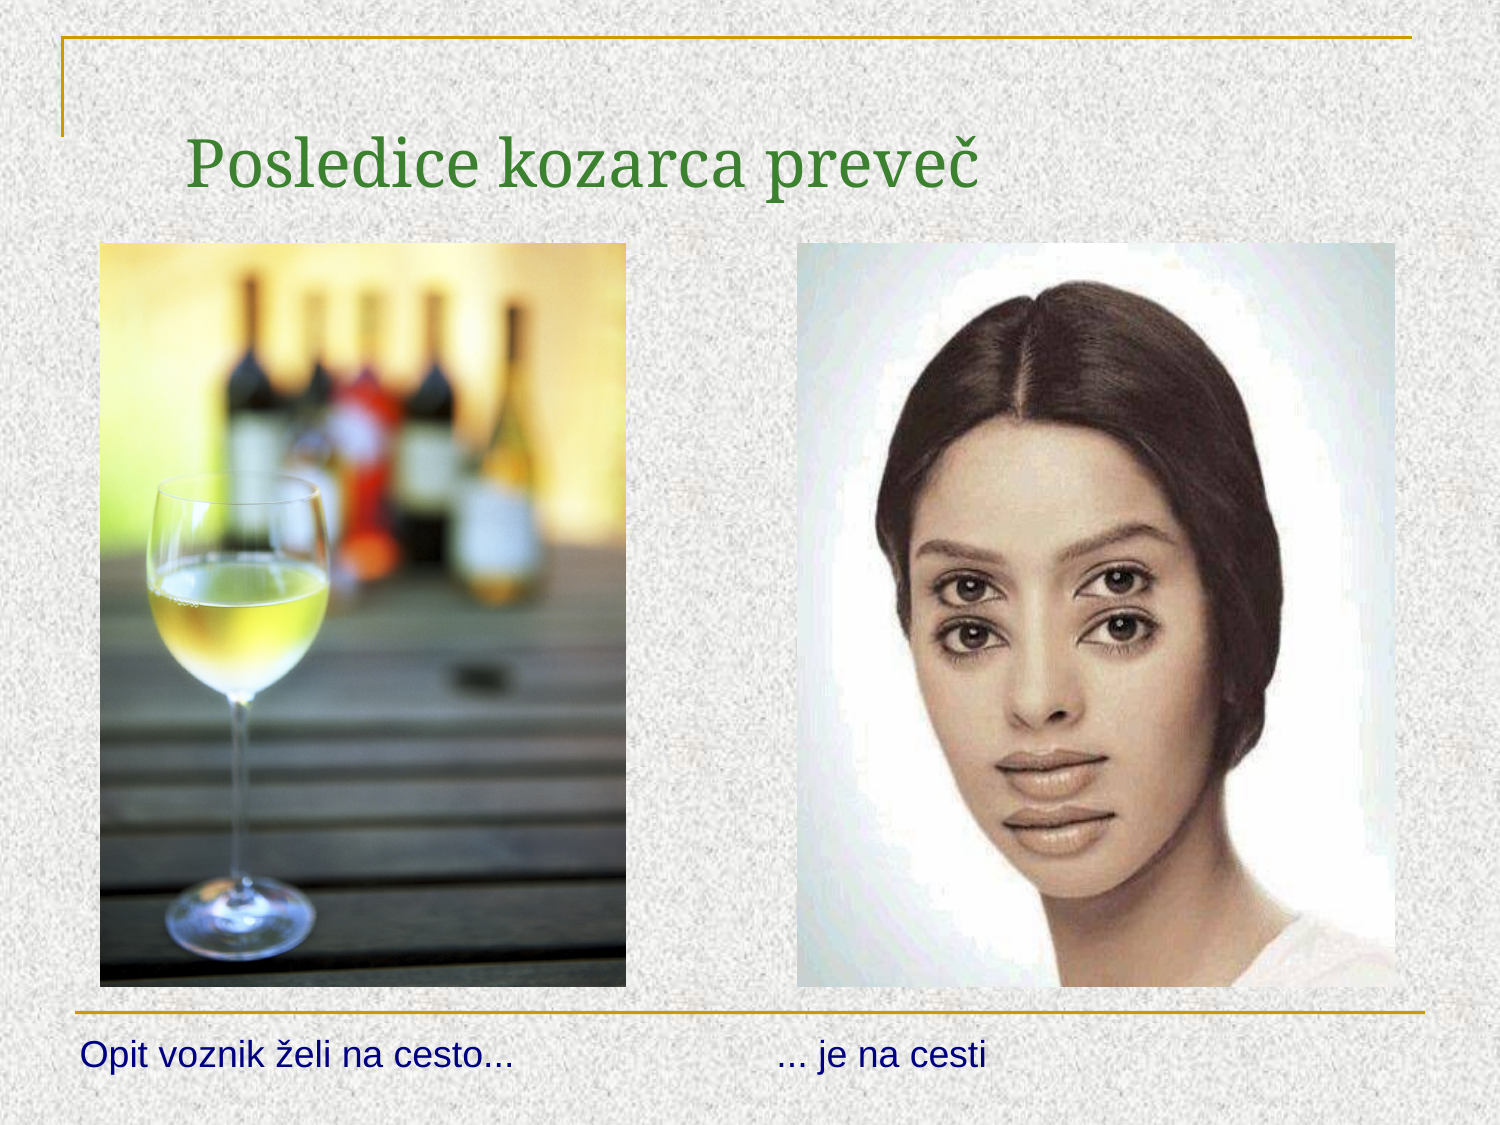

Posledice kozarca preveč
Opit voznik želi na cesto...
... je na cesti